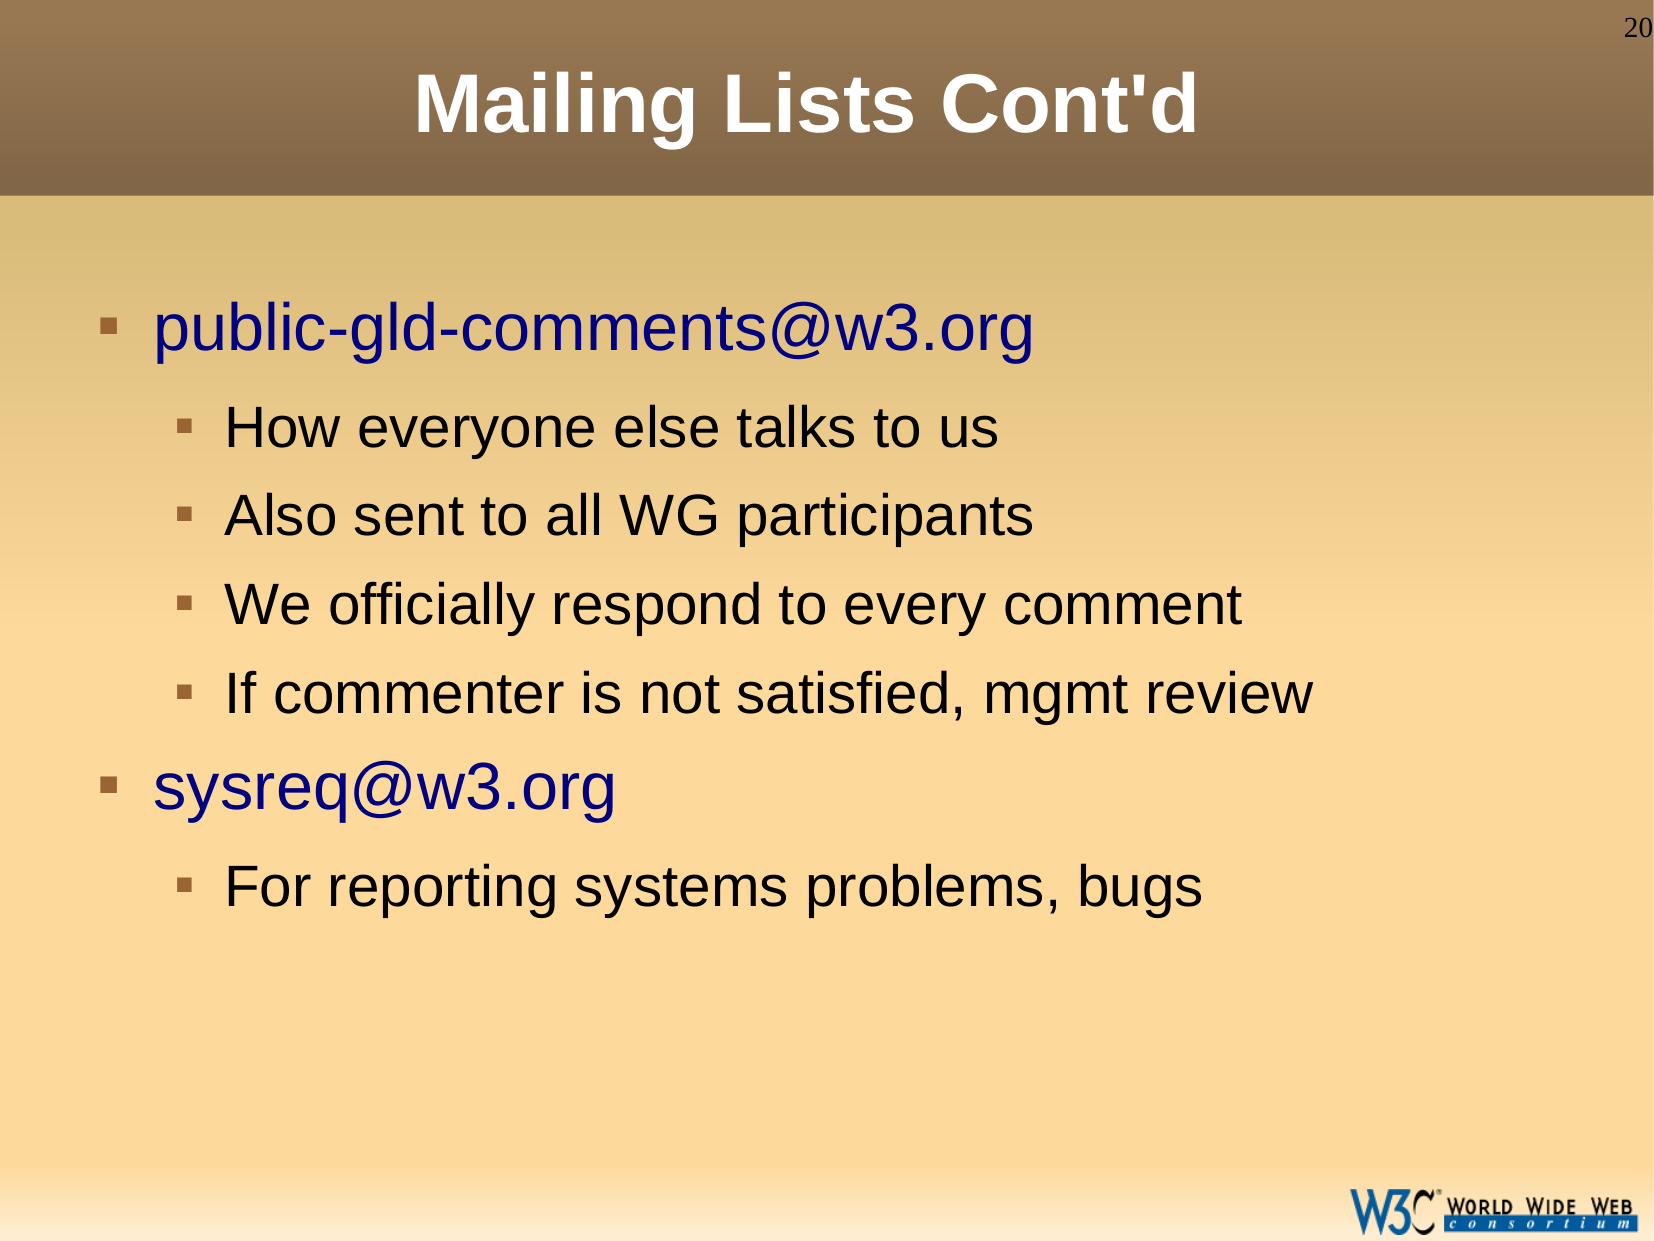

# Mailing Lists Cont'd
20
public-gld-comments@w3.org
How everyone else talks to us
Also sent to all WG participants
We officially respond to every comment
If commenter is not satisfied, mgmt review
sysreq@w3.org
For reporting systems problems, bugs